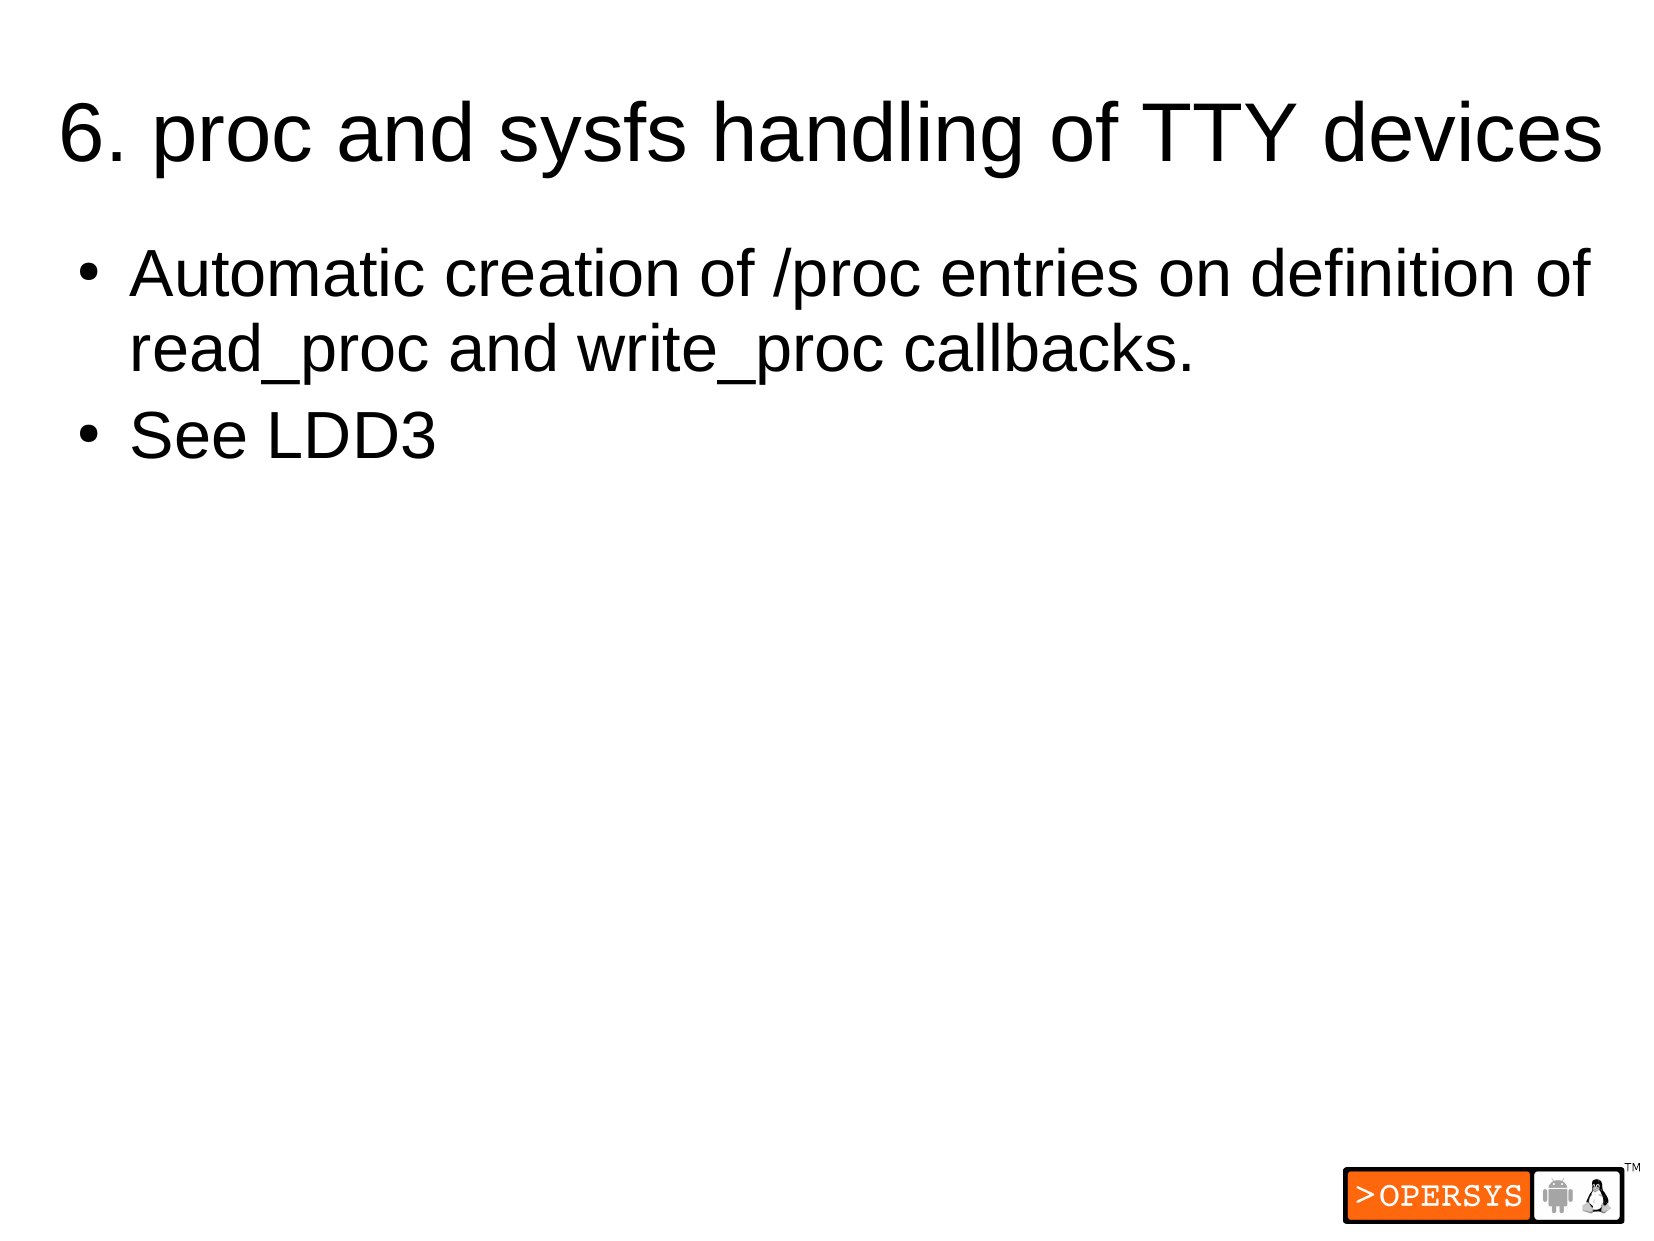

# 6. proc and sysfs handling of TTY devices
Automatic creation of /proc entries on definition of read_proc and write_proc callbacks.
See LDD3